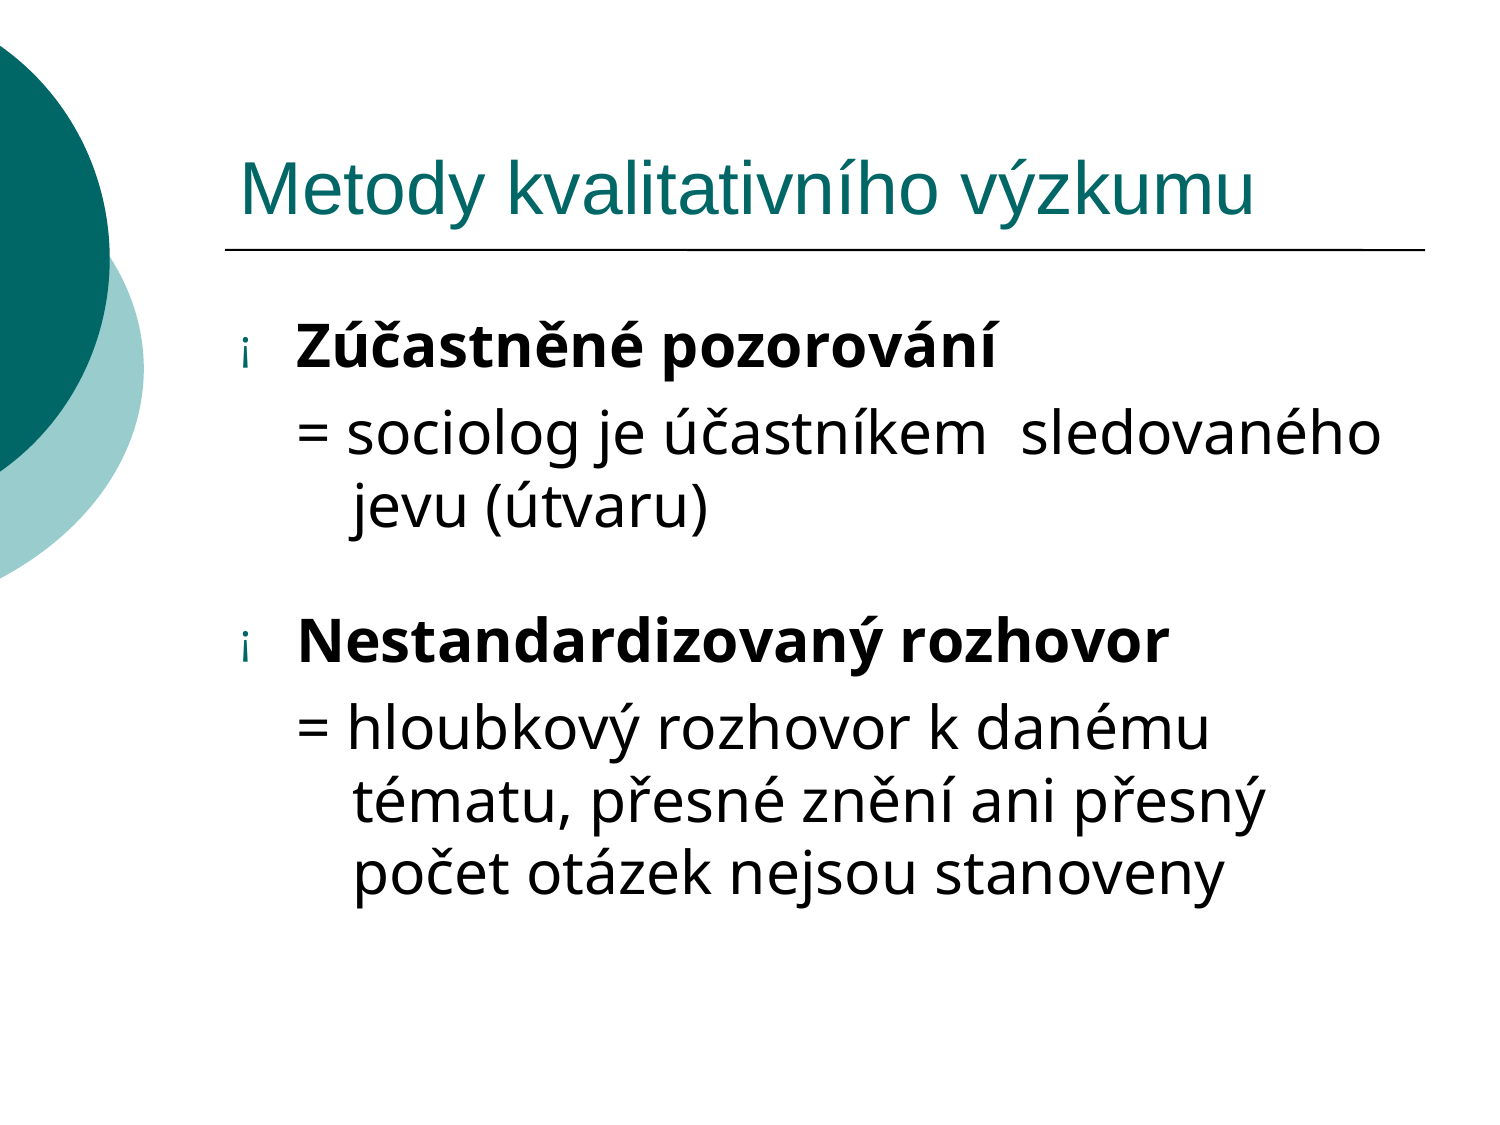

# Metody kvalitativního výzkumu
Zúčastněné pozorování
= sociolog je účastníkem sledovaného jevu (útvaru)
Nestandardizovaný rozhovor
= hloubkový rozhovor k danému tématu, přesné znění ani přesný počet otázek nejsou stanoveny